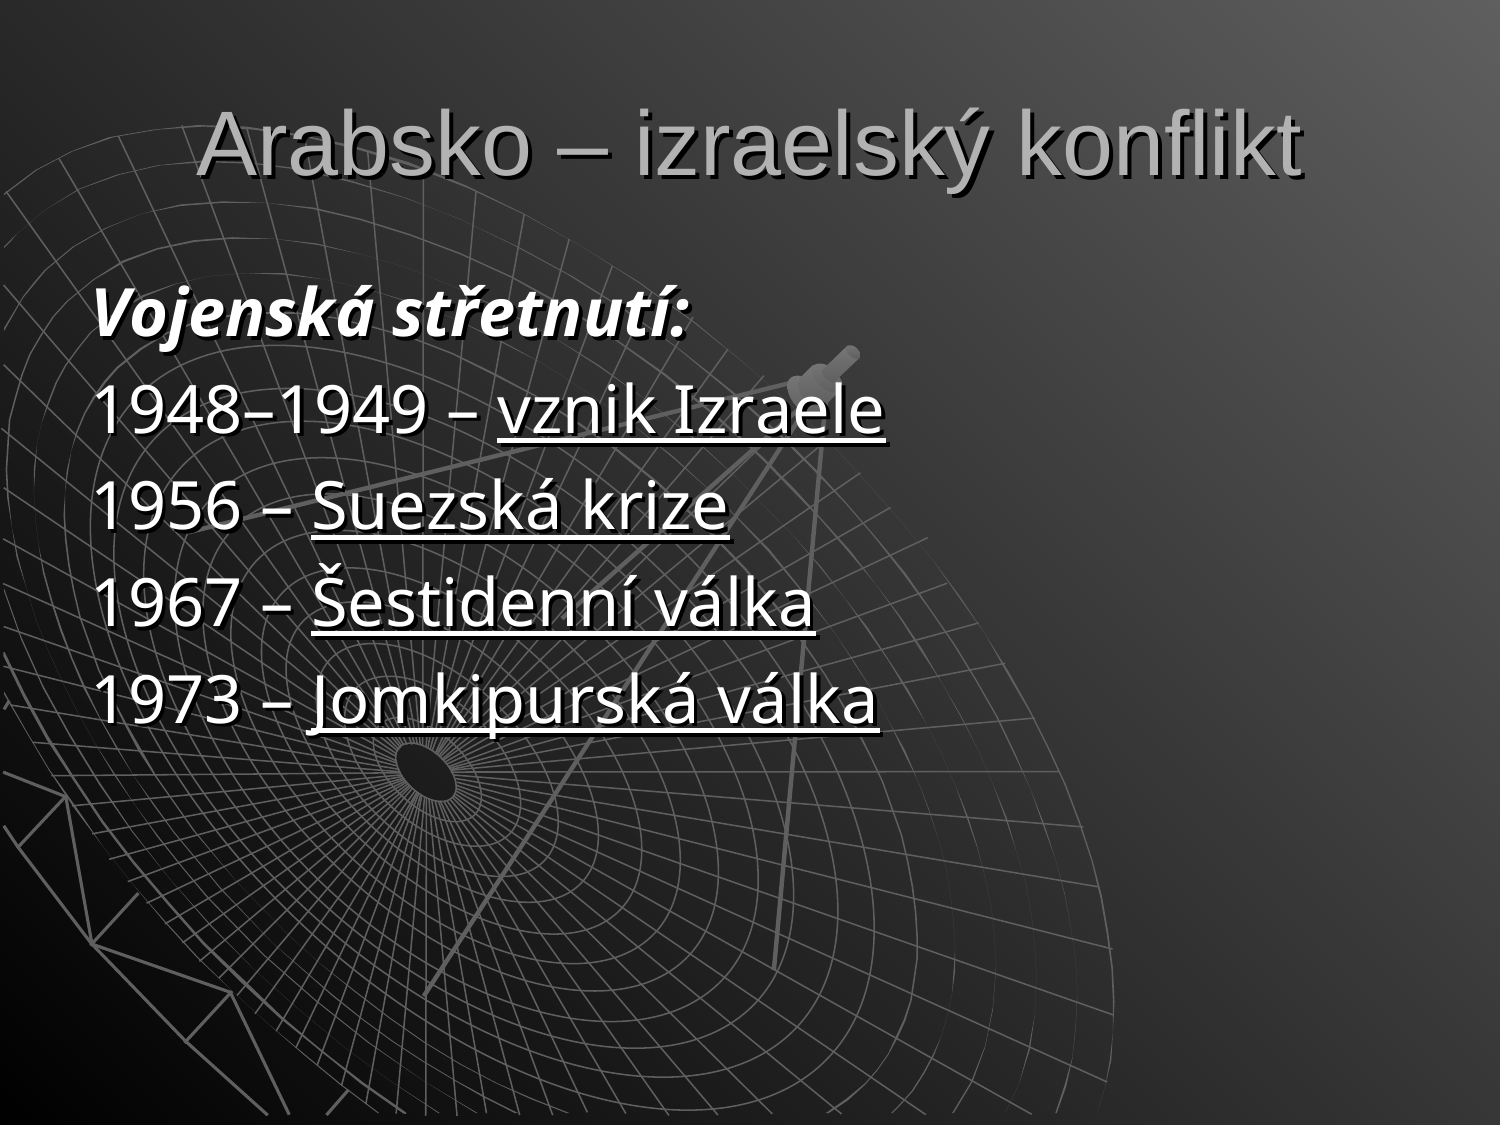

# Arabsko – izraelský konflikt
Vojenská střetnutí:
1948–1949 – vznik Izraele
1956 – Suezská krize
1967 – Šestidenní válka
1973 – Jomkipurská válka